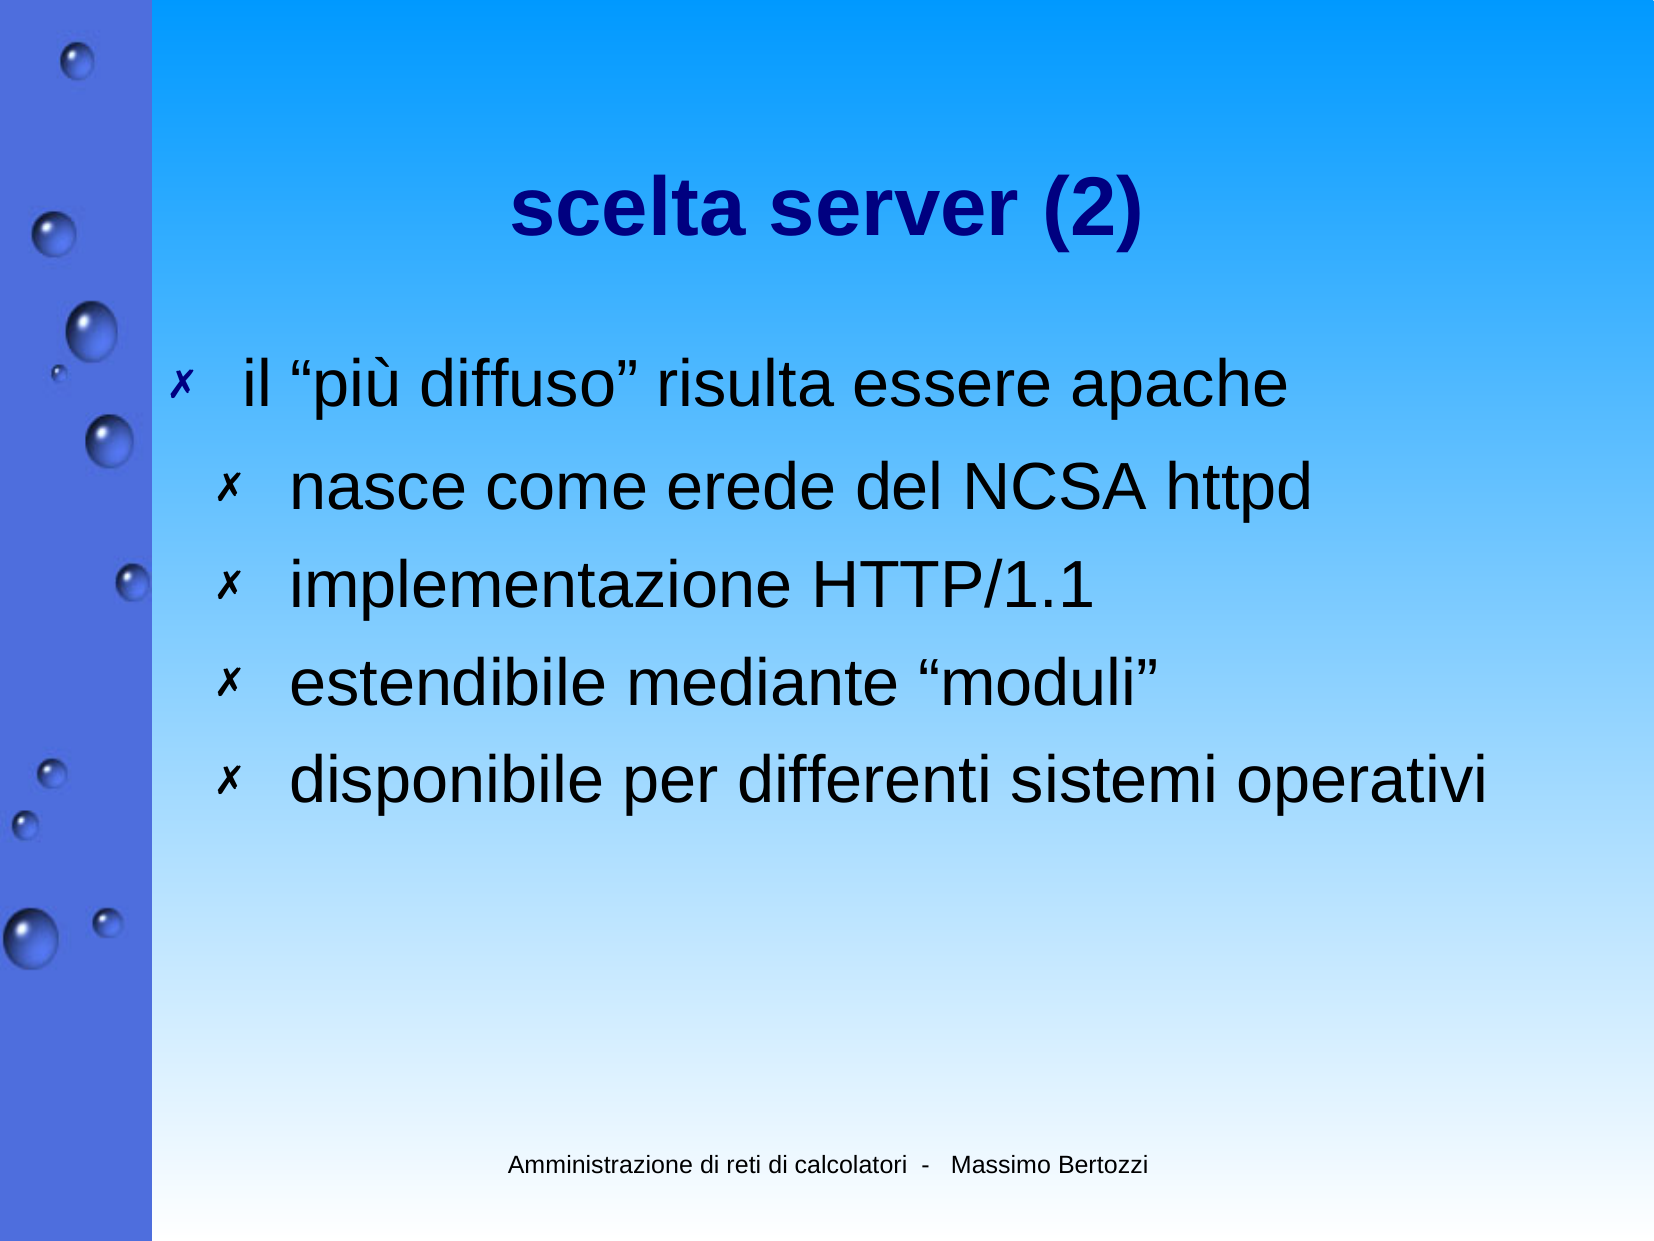

# scelta server (2)
il “più diffuso” risulta essere apache
nasce come erede del NCSA httpd
implementazione HTTP/1.1
estendibile mediante “moduli”
disponibile per differenti sistemi operativi